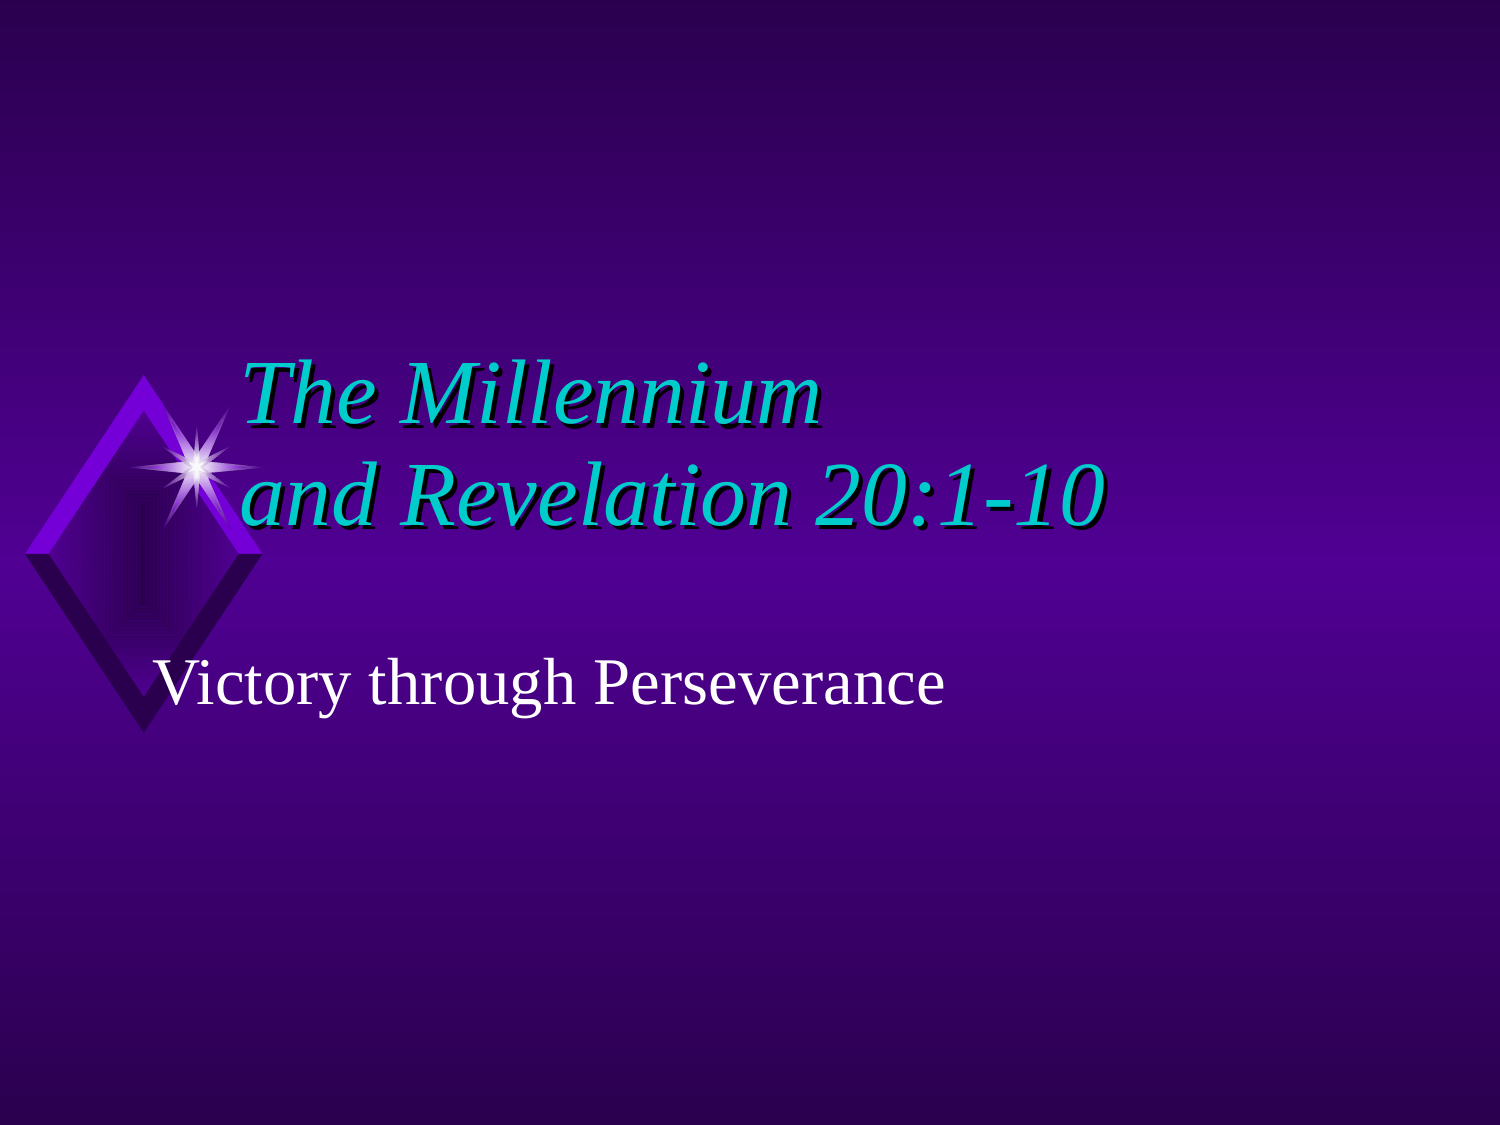

# The Millennium and Revelation 20:1-10
Victory through Perseverance